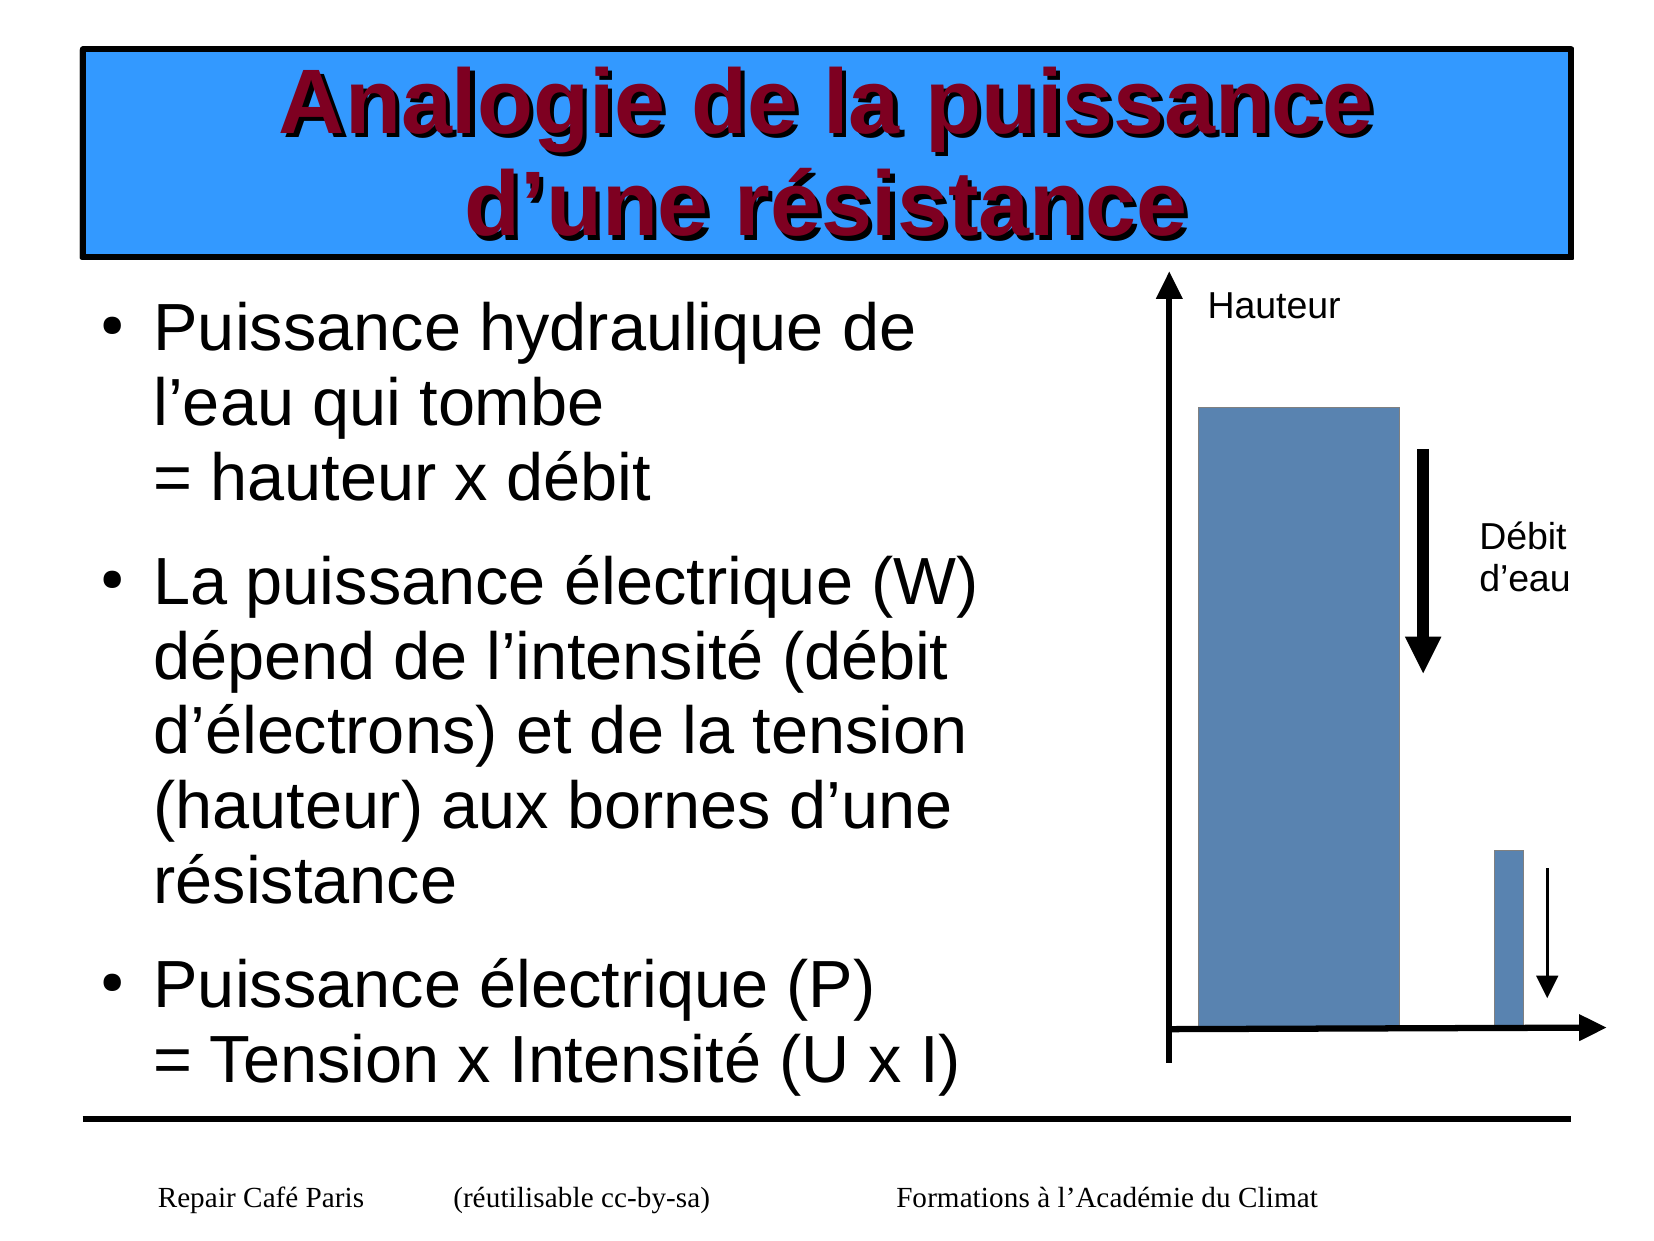

# Analogie de la puissance d’une résistance
Hauteur
Puissance hydraulique de l’eau qui tombe
= hauteur x débit
La puissance électrique (W) dépend de l’intensité (débit d’électrons) et de la tension (hauteur) aux bornes d’une résistance
Puissance électrique (P)
= Tension x Intensité (U x I)
Débit
d’eau